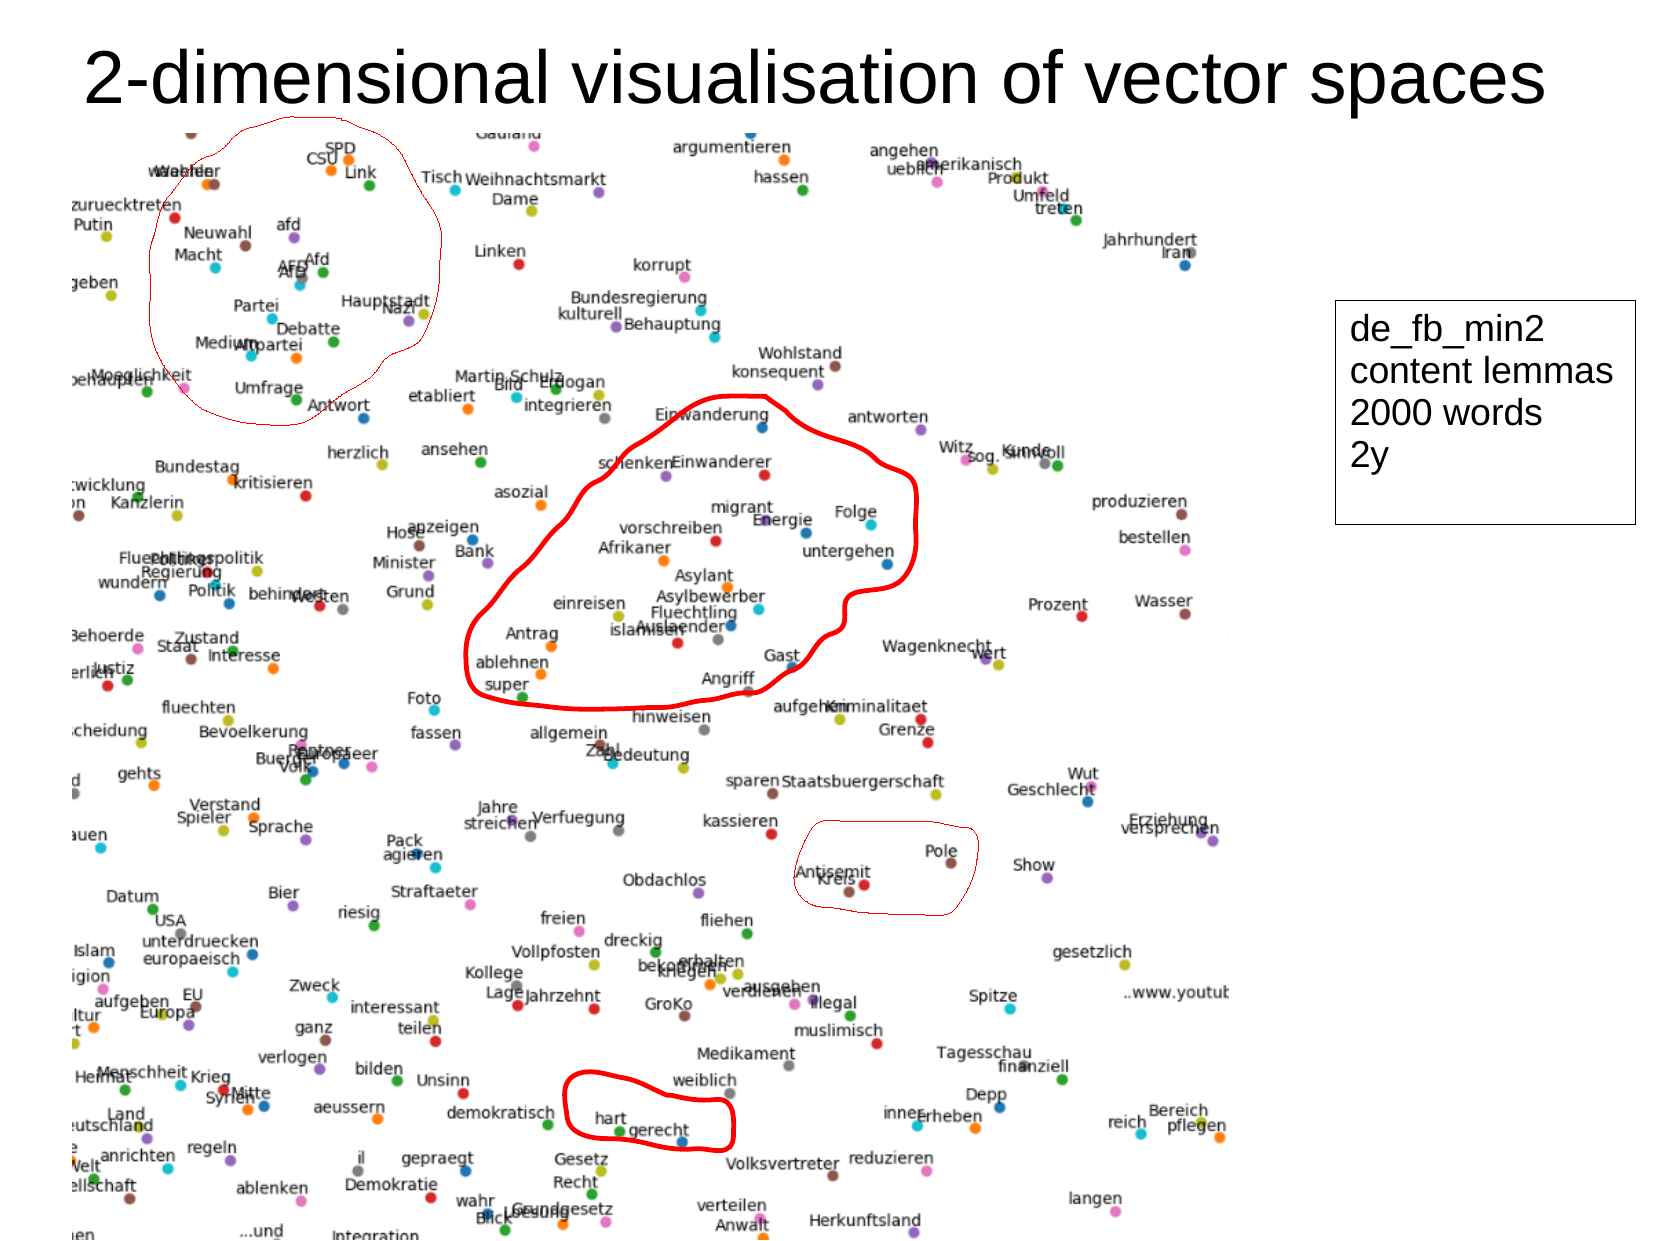

# 2-dimensional visualisation of vector spaces
de_fb_min2
content lemmas
2000 words
2y